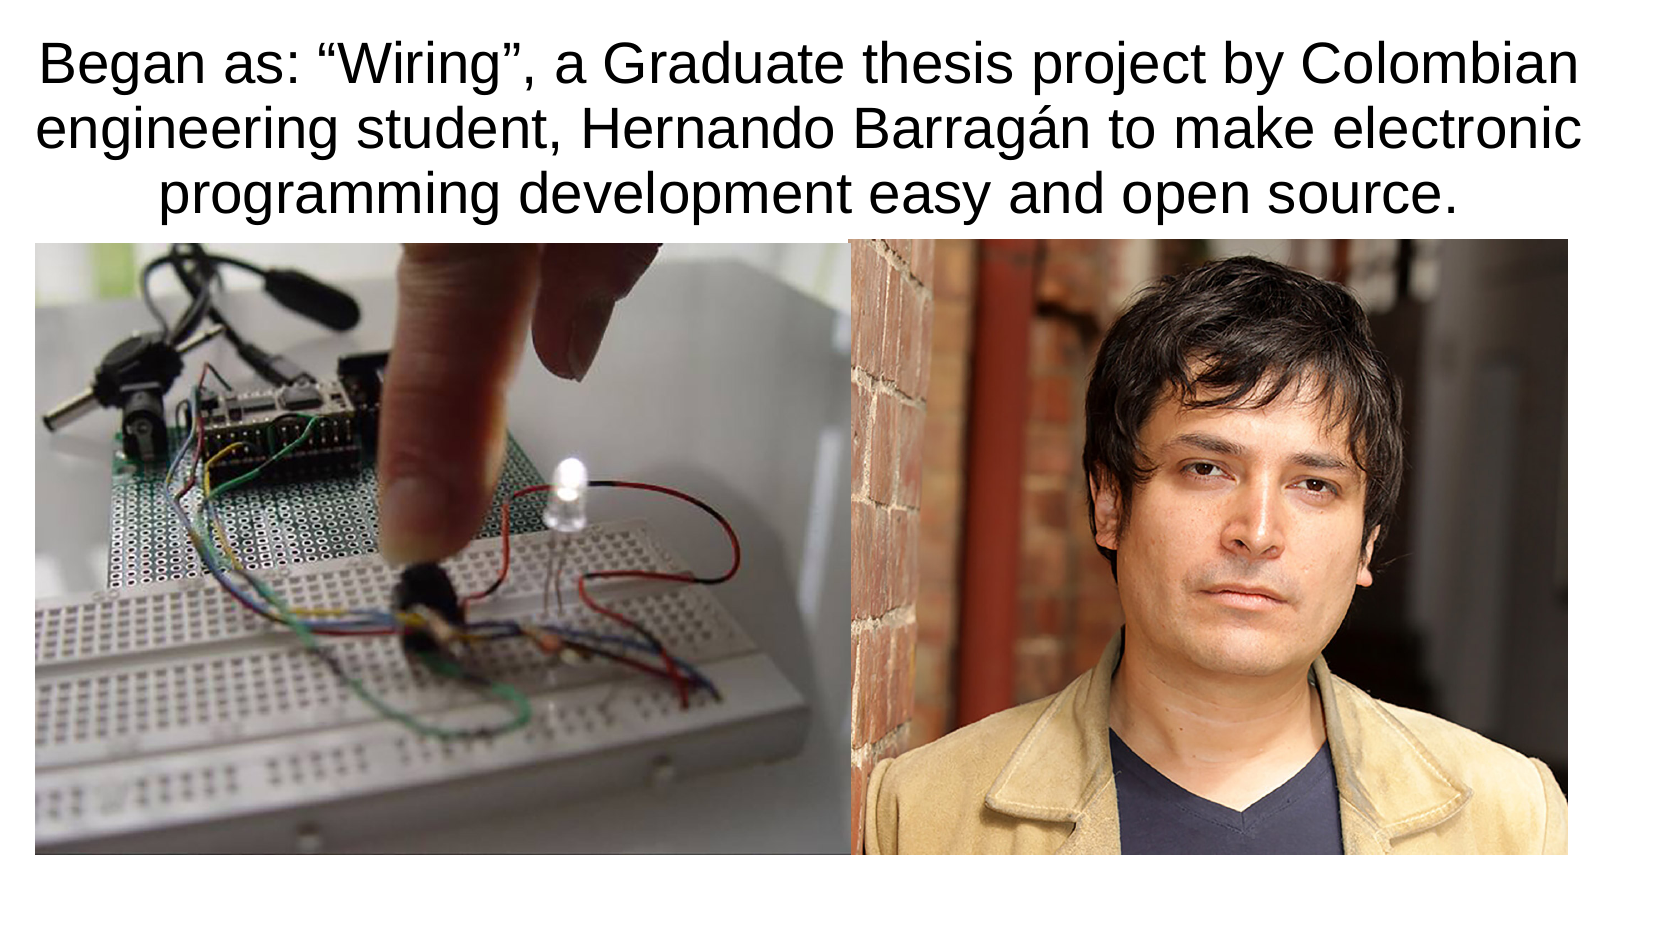

# Began as: “Wiring”, a Graduate thesis project by Colombian engineering student, Hernando Barragán to make electronic programming development easy and open source.